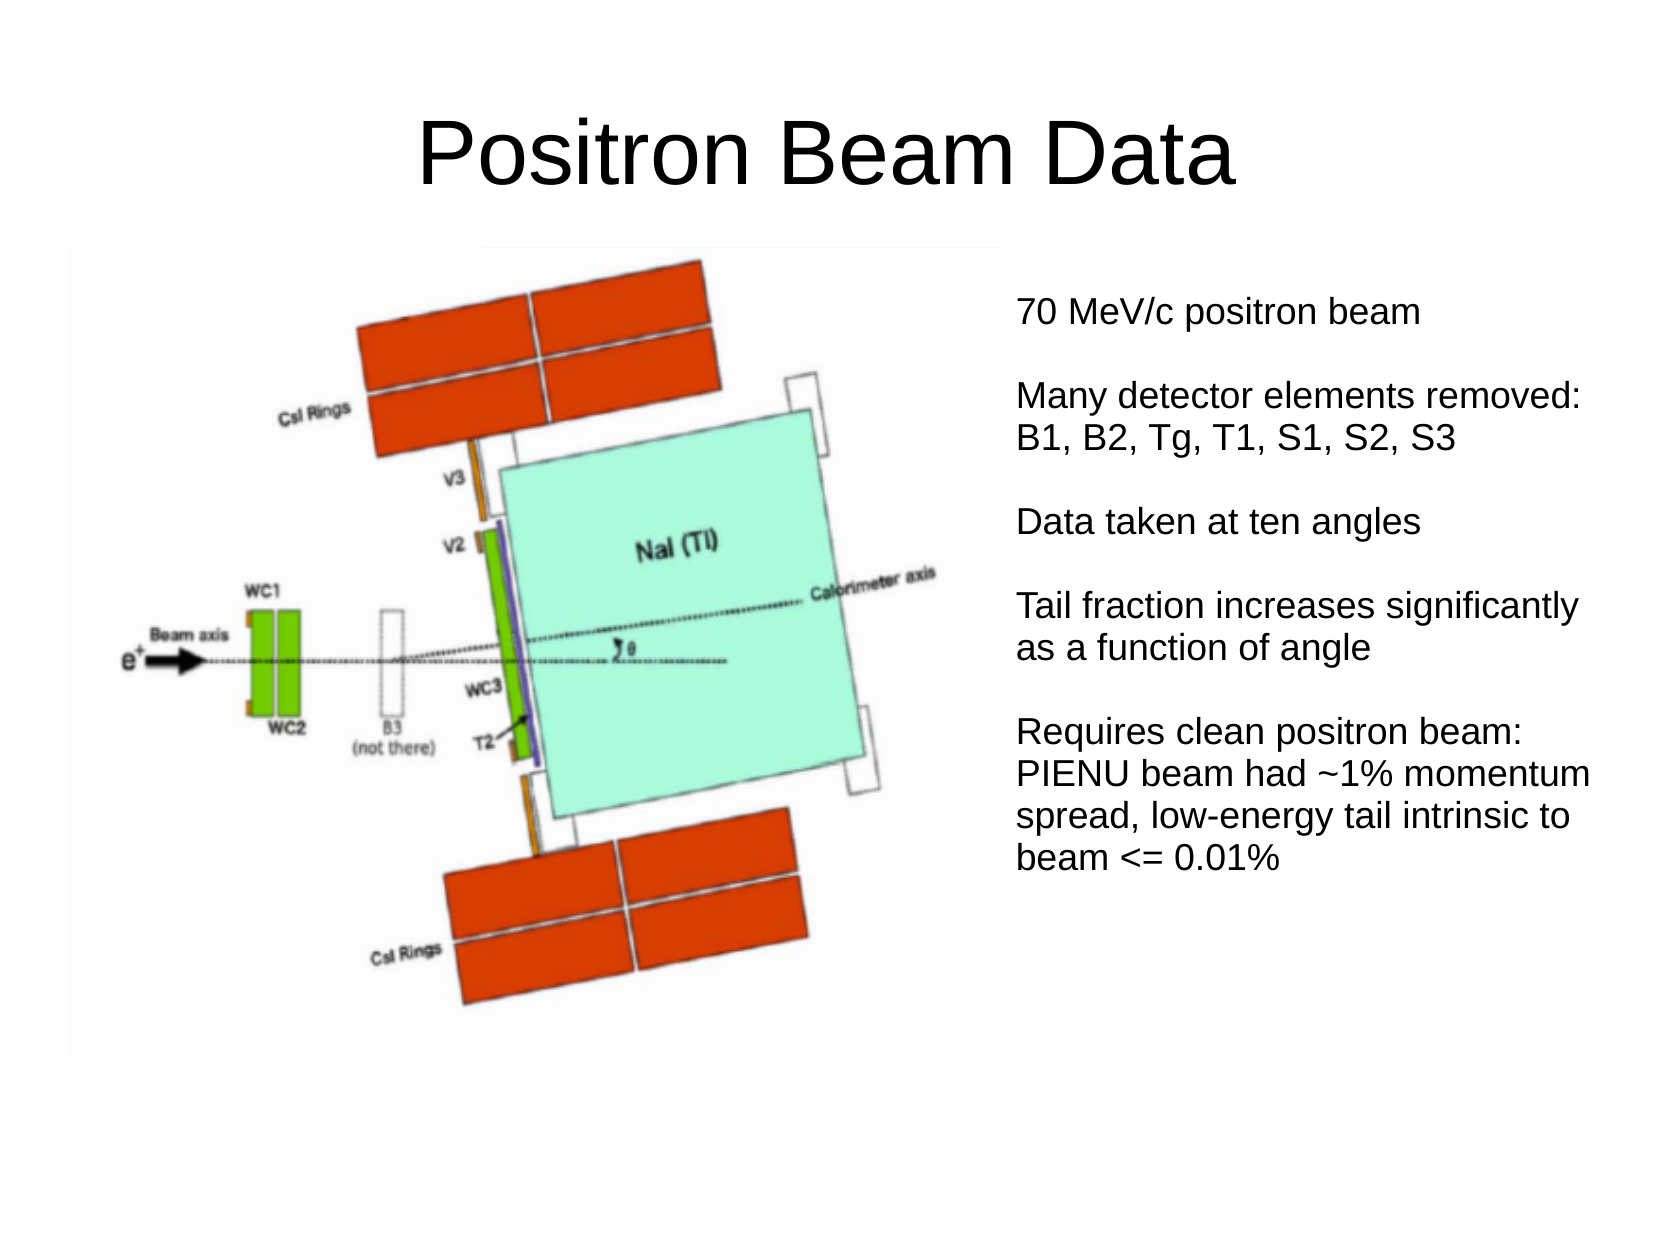

# Positron Beam Data
70 MeV/c positron beam
Many detector elements removed: B1, B2, Tg, T1, S1, S2, S3
Data taken at ten angles
Tail fraction increases significantly as a function of angle
Requires clean positron beam: PIENU beam had ~1% momentum spread, low-energy tail intrinsic to beam <= 0.01%